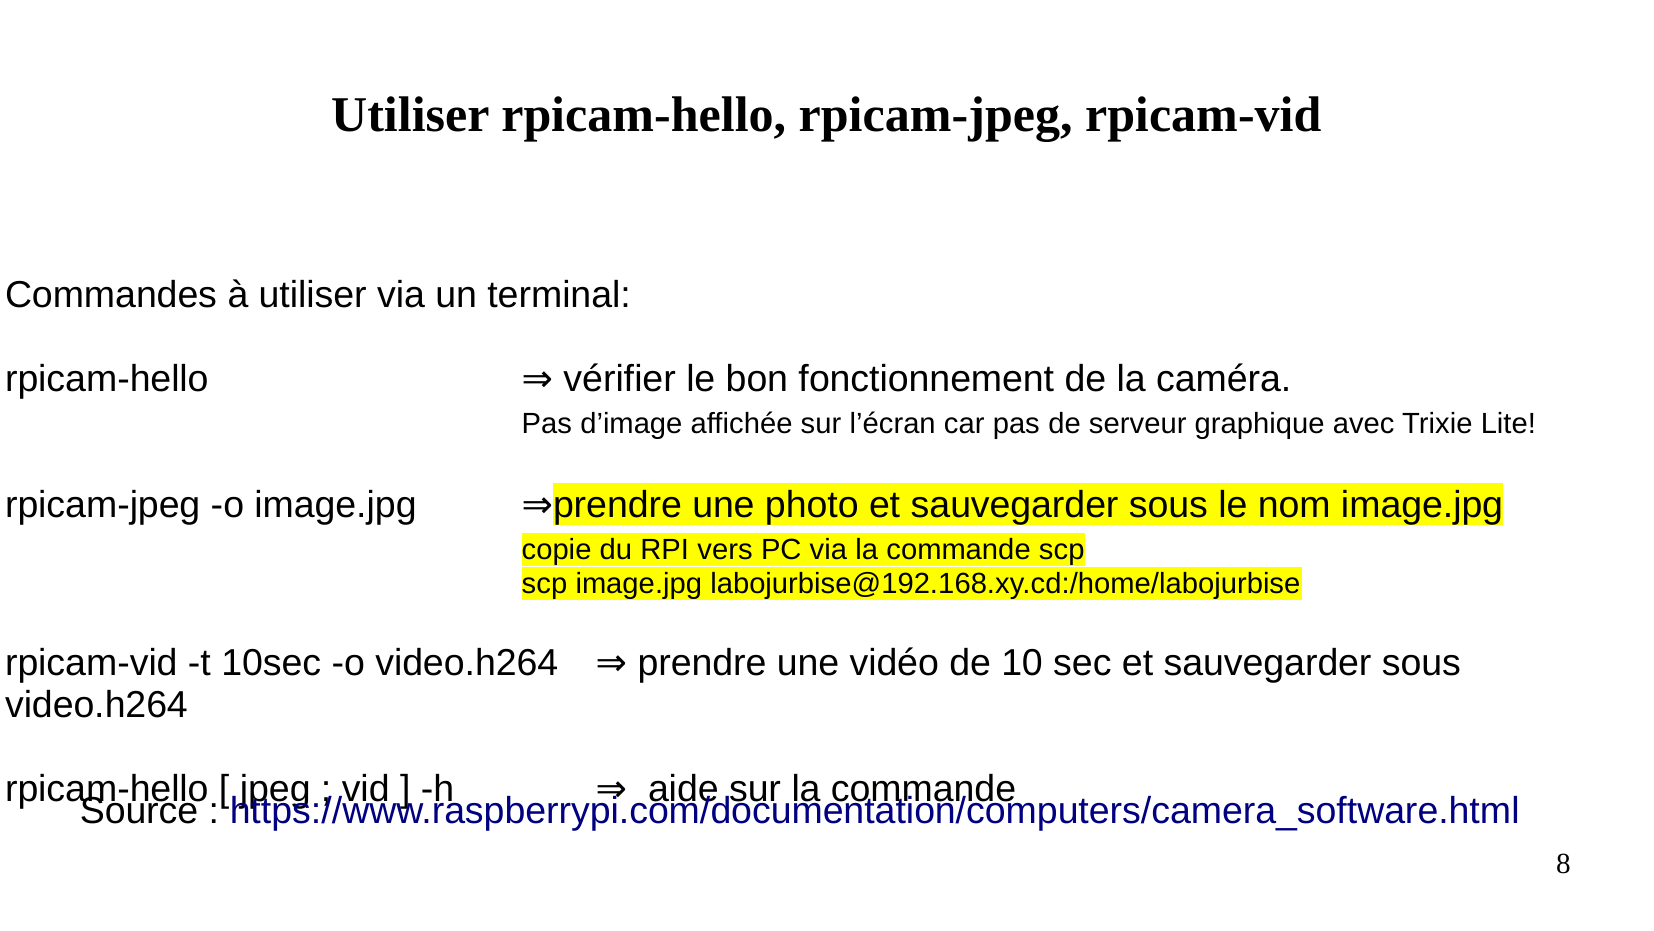

# Utiliser rpicam-hello, rpicam-jpeg, rpicam-vid
Commandes à utiliser via un terminal:
rpicam-hello 					⇒ vérifier le bon fonctionnement de la caméra.
							Pas d’image affichée sur l’écran car pas de serveur graphique avec Trixie Lite!
rpicam-jpeg -o image.jpg		⇒prendre une photo et sauvegarder sous le nom image.jpg
							copie du RPI vers PC via la commande scp
							scp image.jpg labojurbise@192.168.xy.cd:/home/labojurbise
rpicam-vid -t 10sec -o video.h264	⇒ prendre une vidéo de 10 sec et sauvegarder sous video.h264
rpicam-hello [ jpeg ; vid ] -h		⇒ aide sur la commande
Source : https://www.raspberrypi.com/documentation/computers/camera_software.html
8